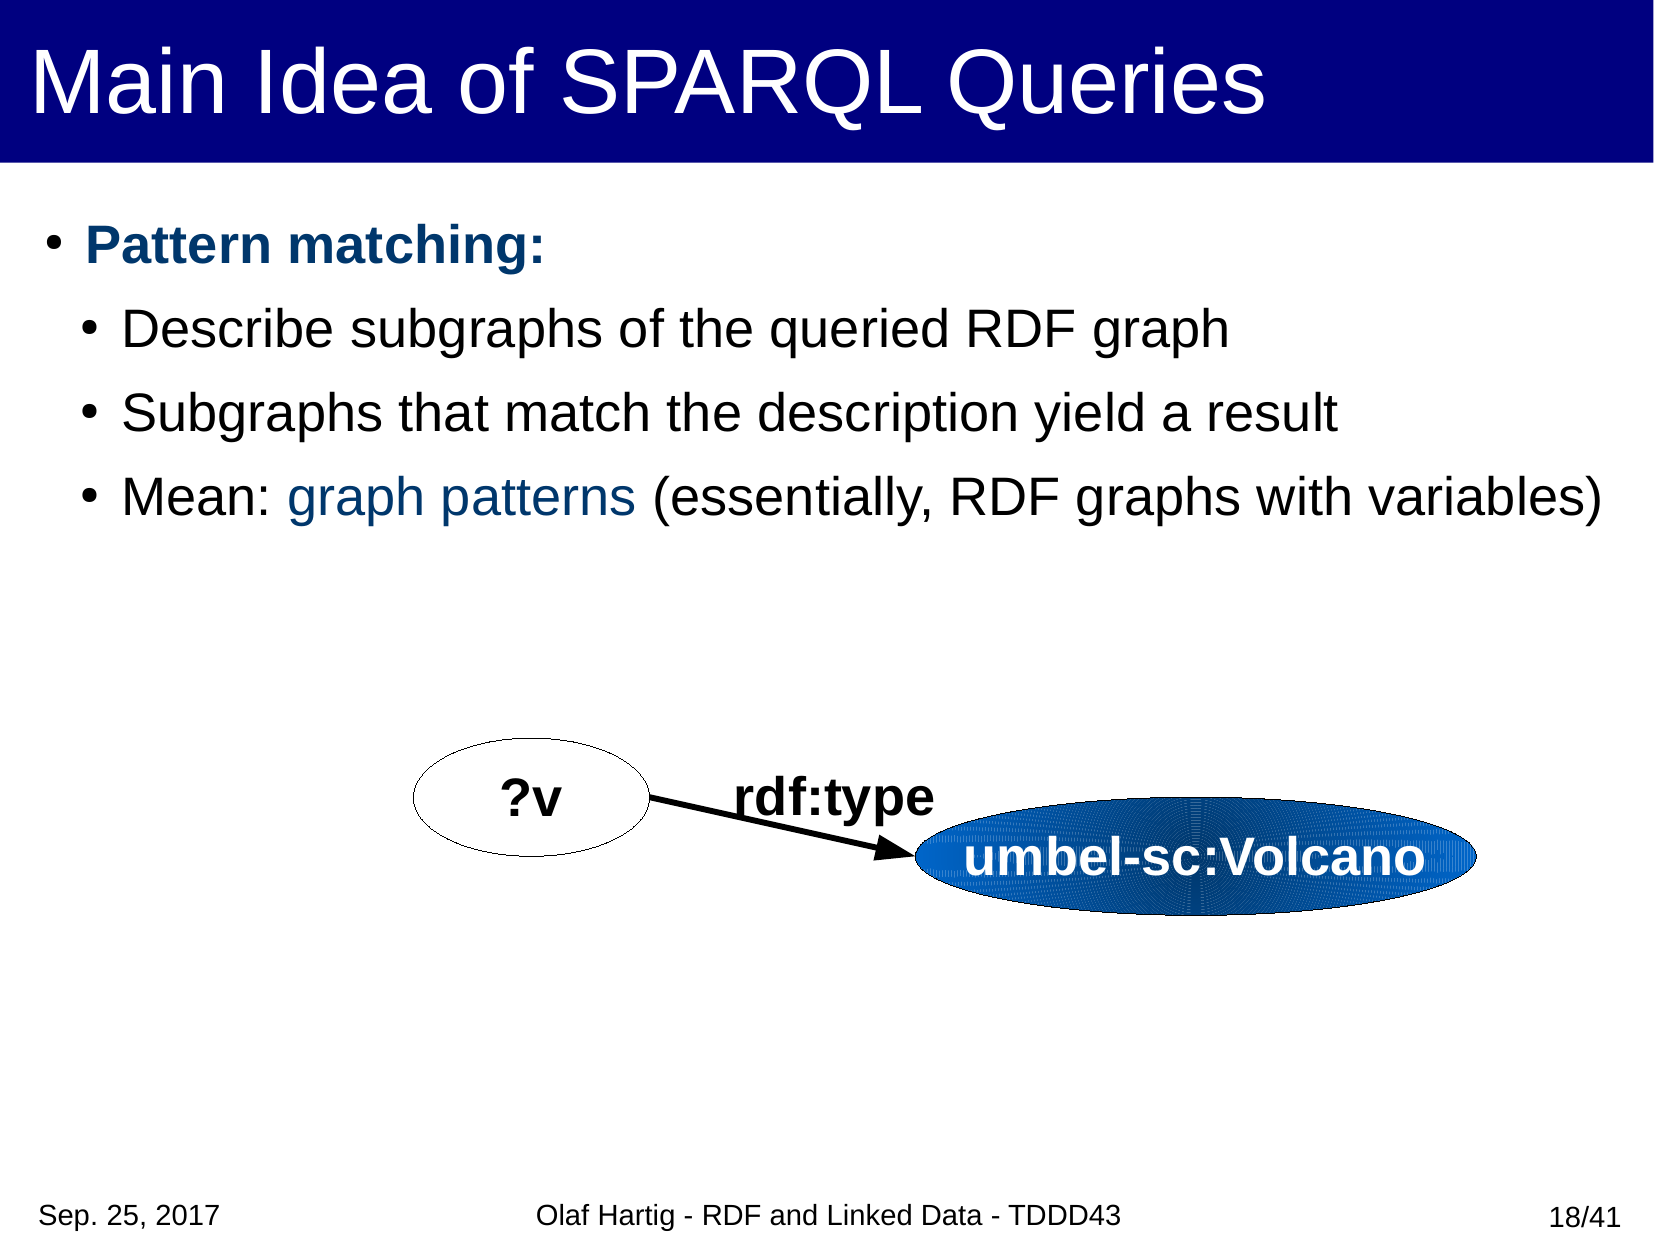

# Main Idea of SPARQL Queries
Pattern matching:
Describe subgraphs of the queried RDF graph
Subgraphs that match the description yield a result
Mean: graph patterns (essentially, RDF graphs with variables)
?v
umbel-sc:Volcano
Sep. 25, 2017
Olaf Hartig - RDF and Linked Data - TDDD43
18